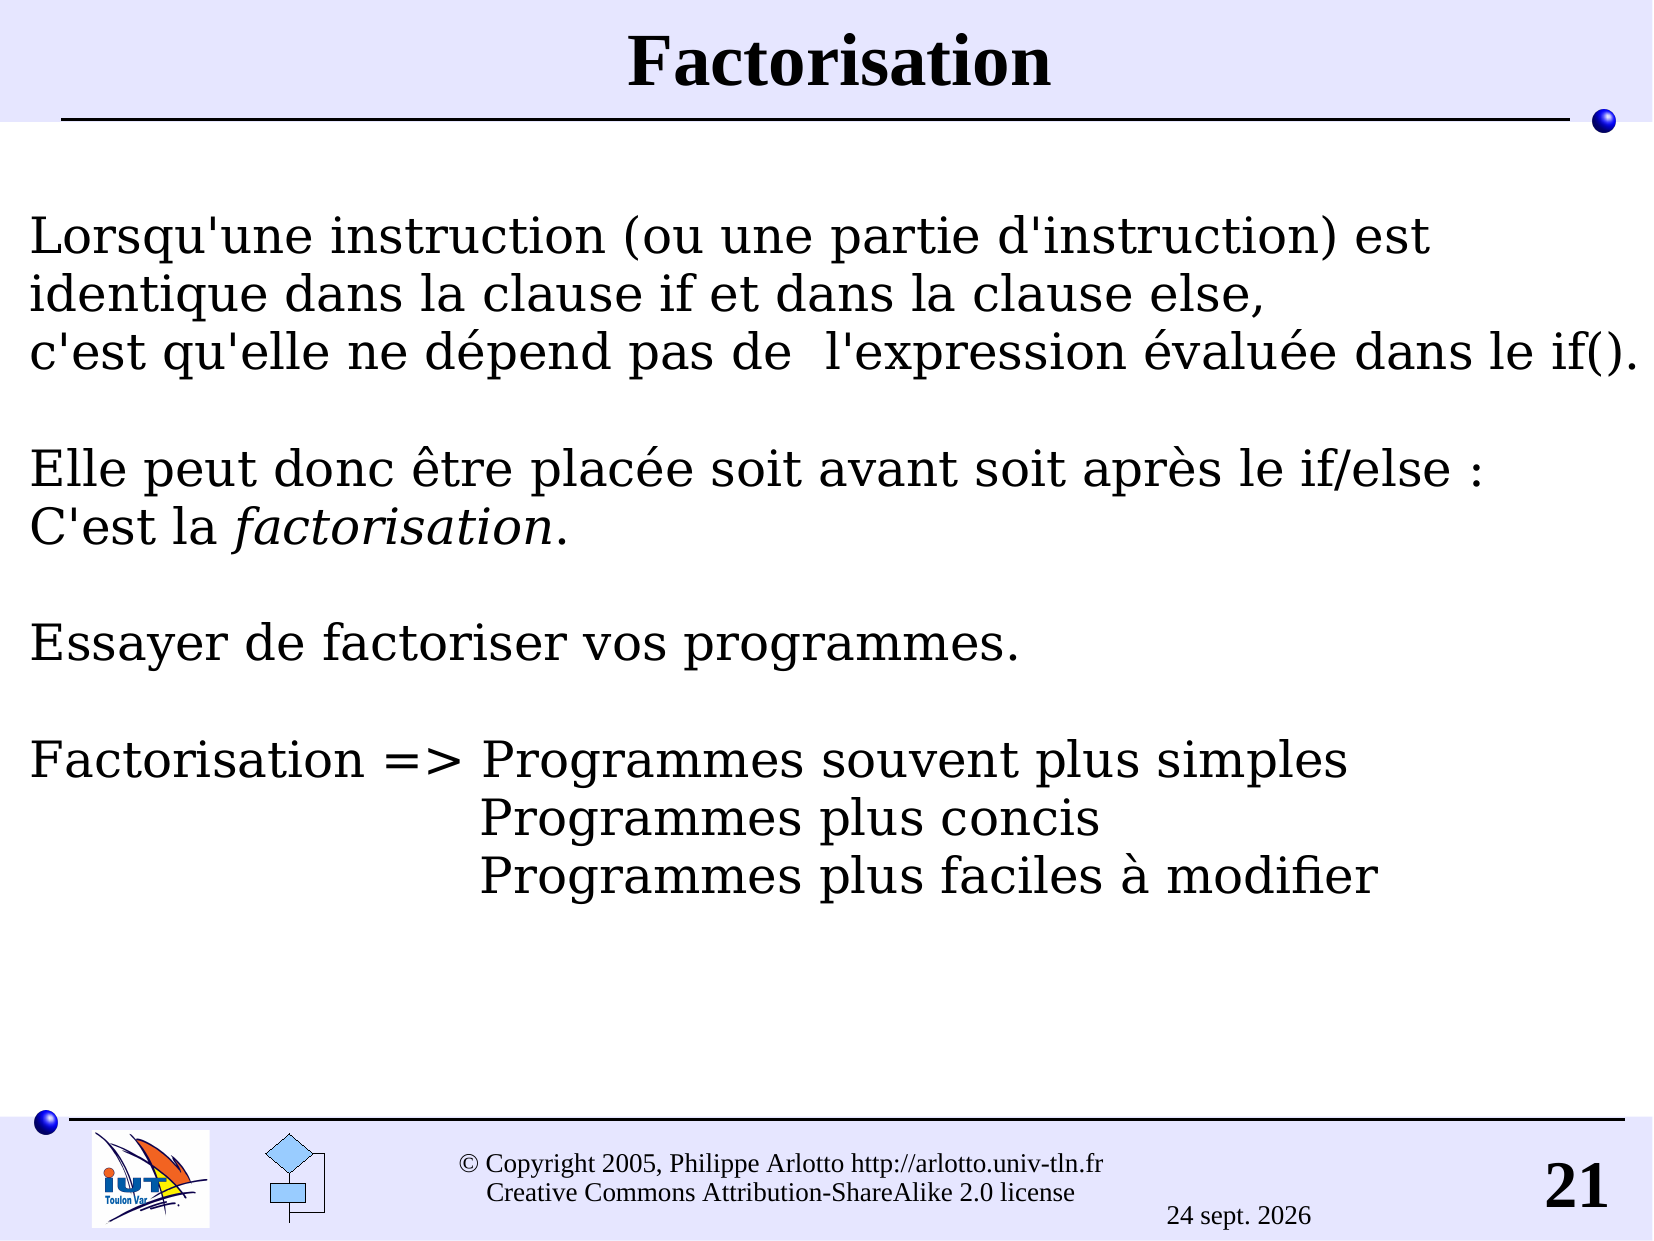

# Factorisation
Lorsqu'une instruction (ou une partie d'instruction) est
identique dans la clause if et dans la clause else,
c'est qu'elle ne dépend pas de l'expression évaluée dans le if().
Elle peut donc être placée soit avant soit après le if/else :
C'est la factorisation.
Essayer de factoriser vos programmes.
Factorisation => Programmes souvent plus simples
						Programmes plus concis
						Programmes plus faciles à modifier